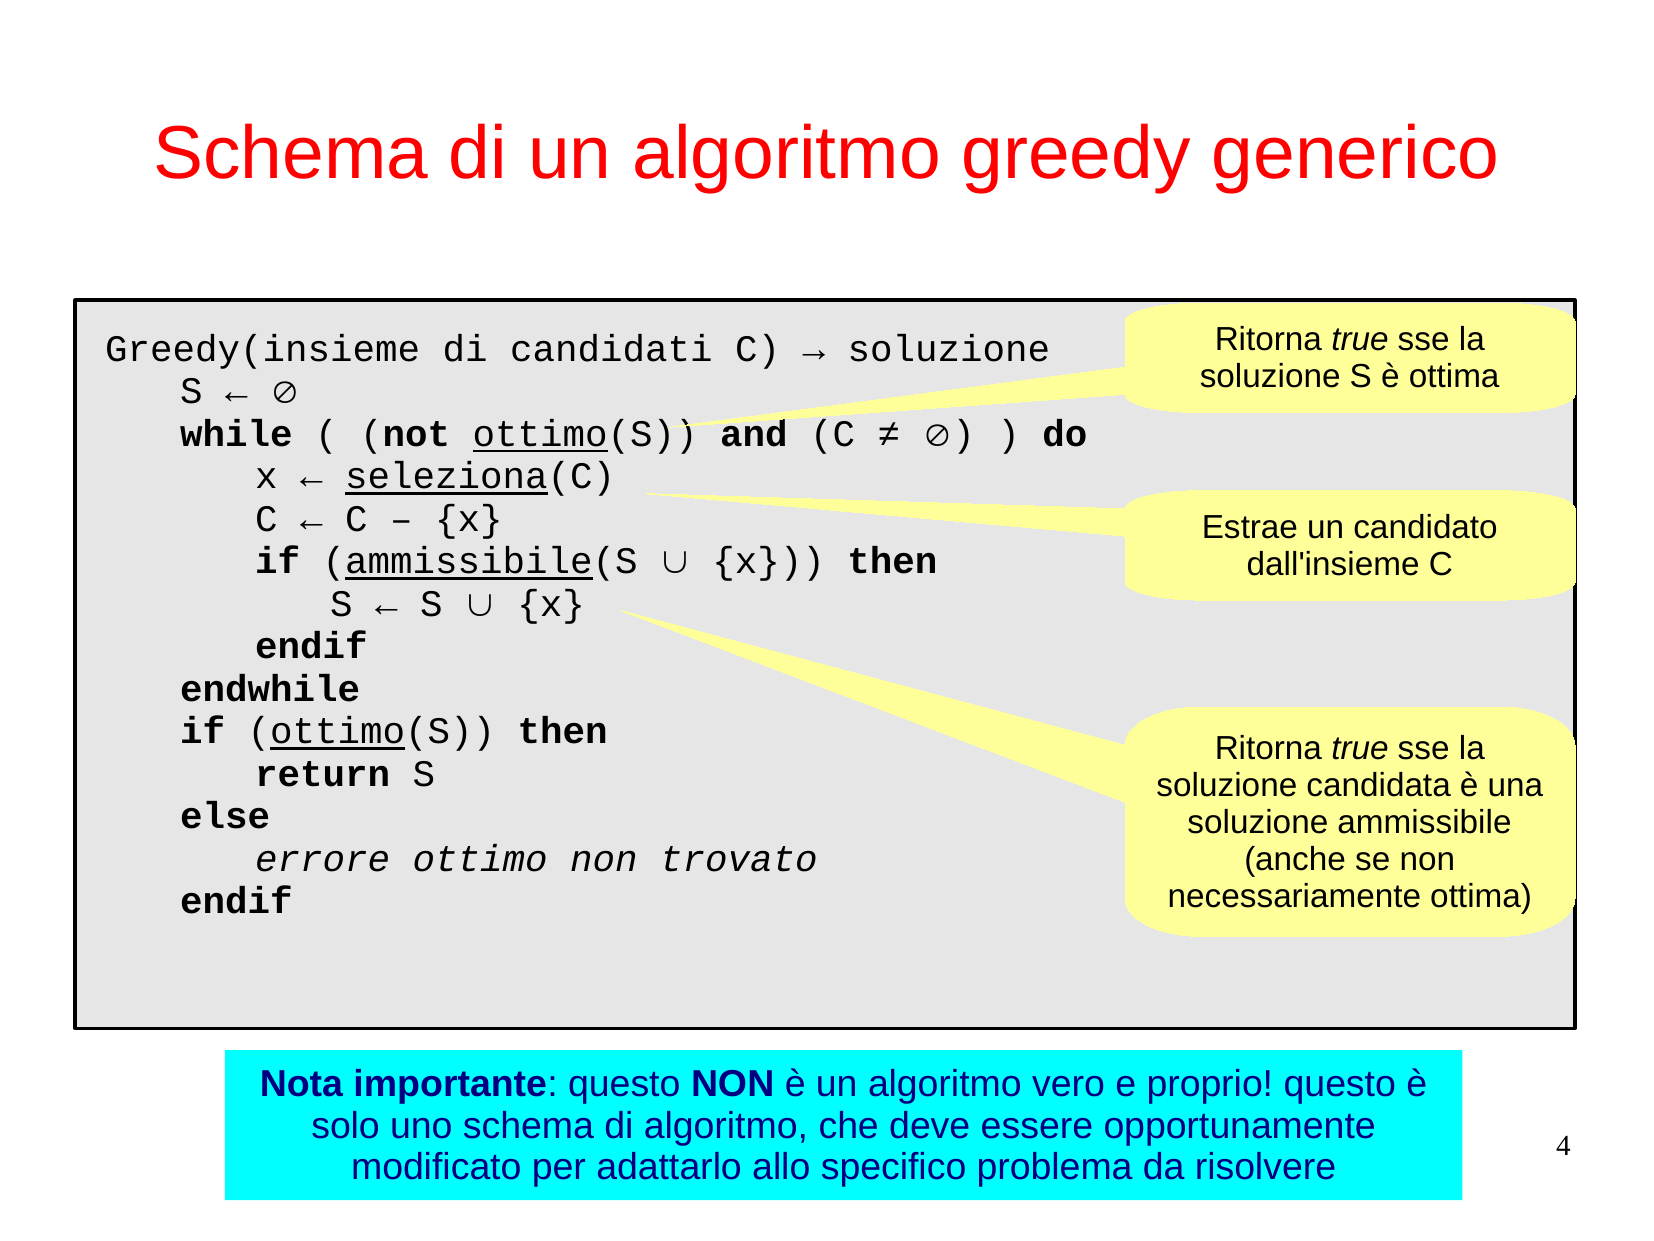

# Schema di un algoritmo greedy generico
Greedy(insieme di candidati C) → soluzione
	S ← 
	while ( (not ottimo(S)) and (C ≠ ) ) do
		x ← seleziona(C)
		C ← C – {x}
		if (ammissibile(S  {x})) then
			S ← S  {x}
		endif
	endwhile
	if (ottimo(S)) then
		return S
	else
		errore ottimo non trovato
	endif
Ritorna true sse la soluzione S è ottima
Estrae un candidato dall'insieme C
Ritorna true sse la soluzione candidata è una soluzione ammissibile (anche se non necessariamente ottima)
Nota importante: questo NON è un algoritmo vero e proprio! questo è solo uno schema di algoritmo, che deve essere opportunamente modificato per adattarlo allo specifico problema da risolvere
Tecniche Greedy
4